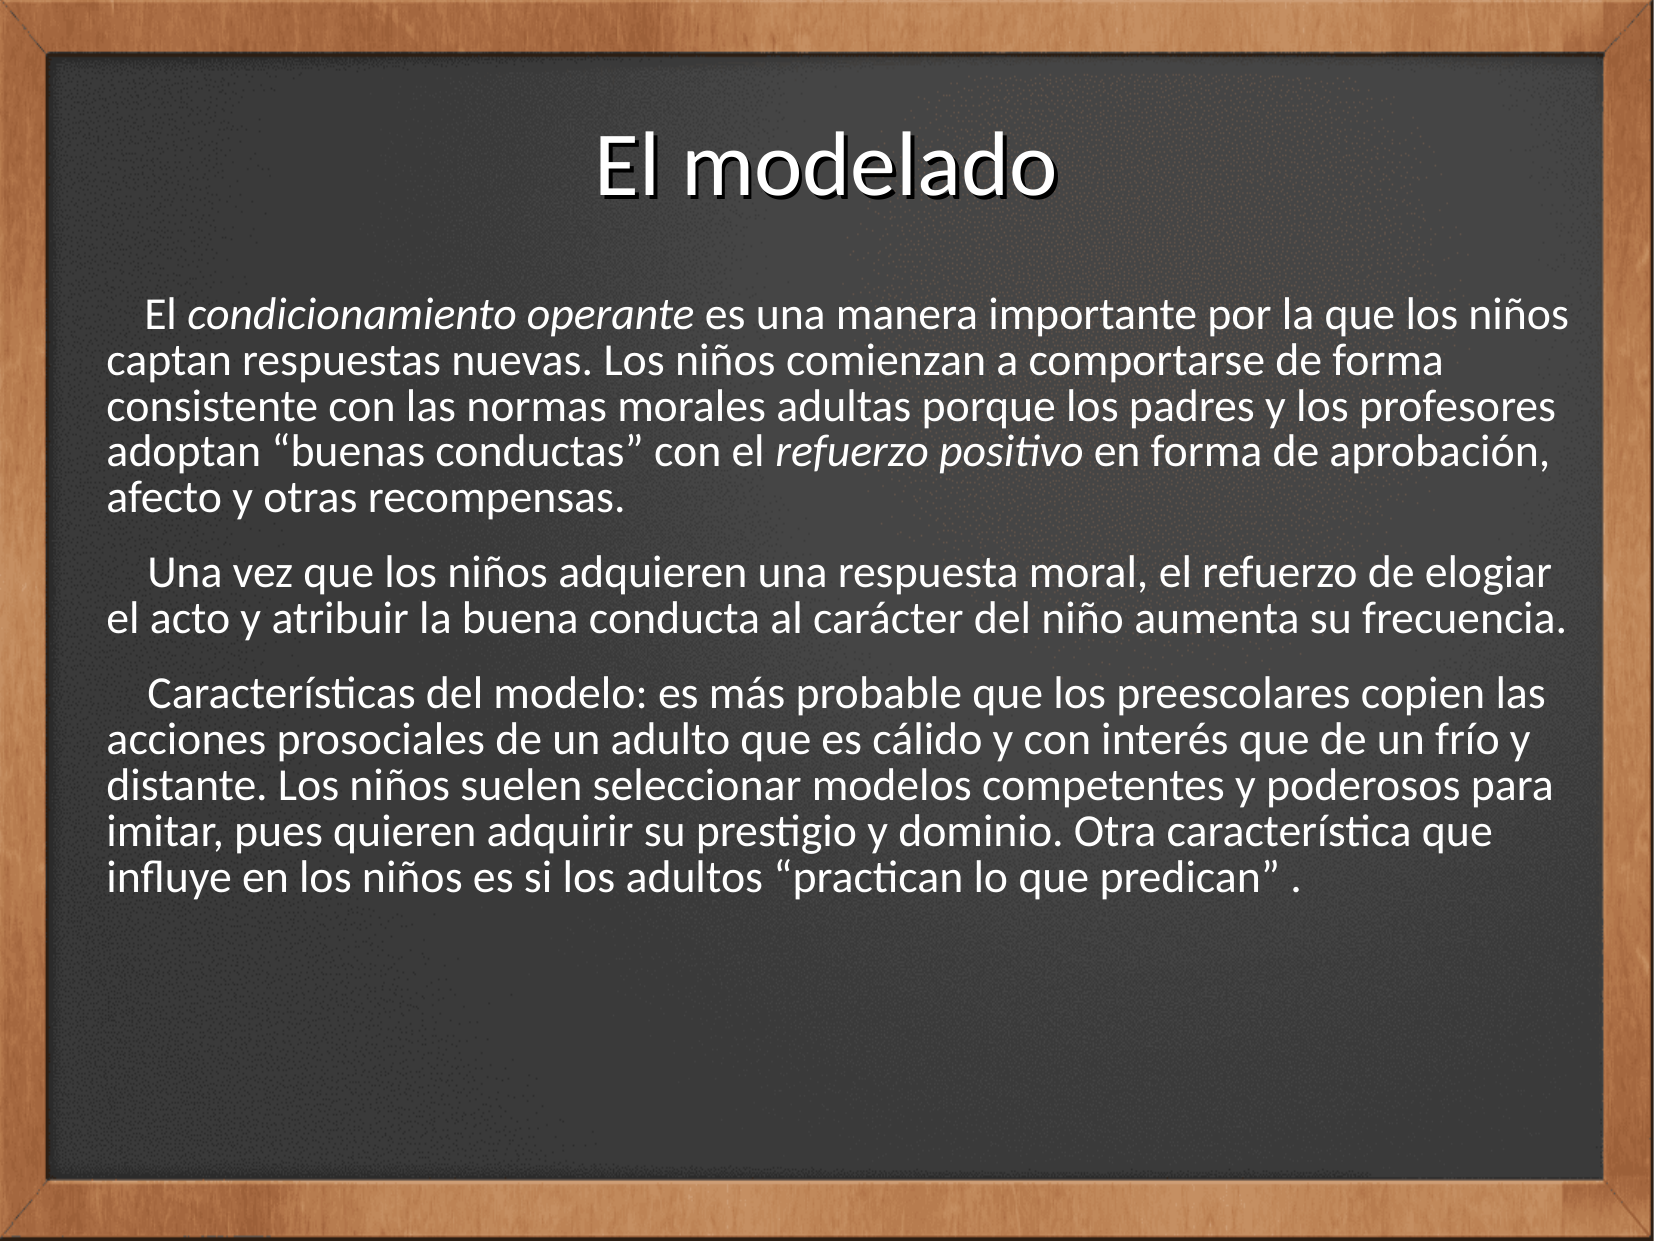

# El modelado
 El condicionamiento operante es una manera importante por la que los niños captan respuestas nuevas. Los niños comienzan a comportarse de forma consistente con las normas morales adultas porque los padres y los profesores adoptan “buenas conductas” con el refuerzo positivo en forma de aprobación, afecto y otras recompensas.
 Una vez que los niños adquieren una respuesta moral, el refuerzo de elogiar el acto y atribuir la buena conducta al carácter del niño aumenta su frecuencia.
 Características del modelo: es más probable que los preescolares copien las acciones prosociales de un adulto que es cálido y con interés que de un frío y distante. Los niños suelen seleccionar modelos competentes y poderosos para imitar, pues quieren adquirir su prestigio y dominio. Otra característica que influye en los niños es si los adultos “practican lo que predican” .